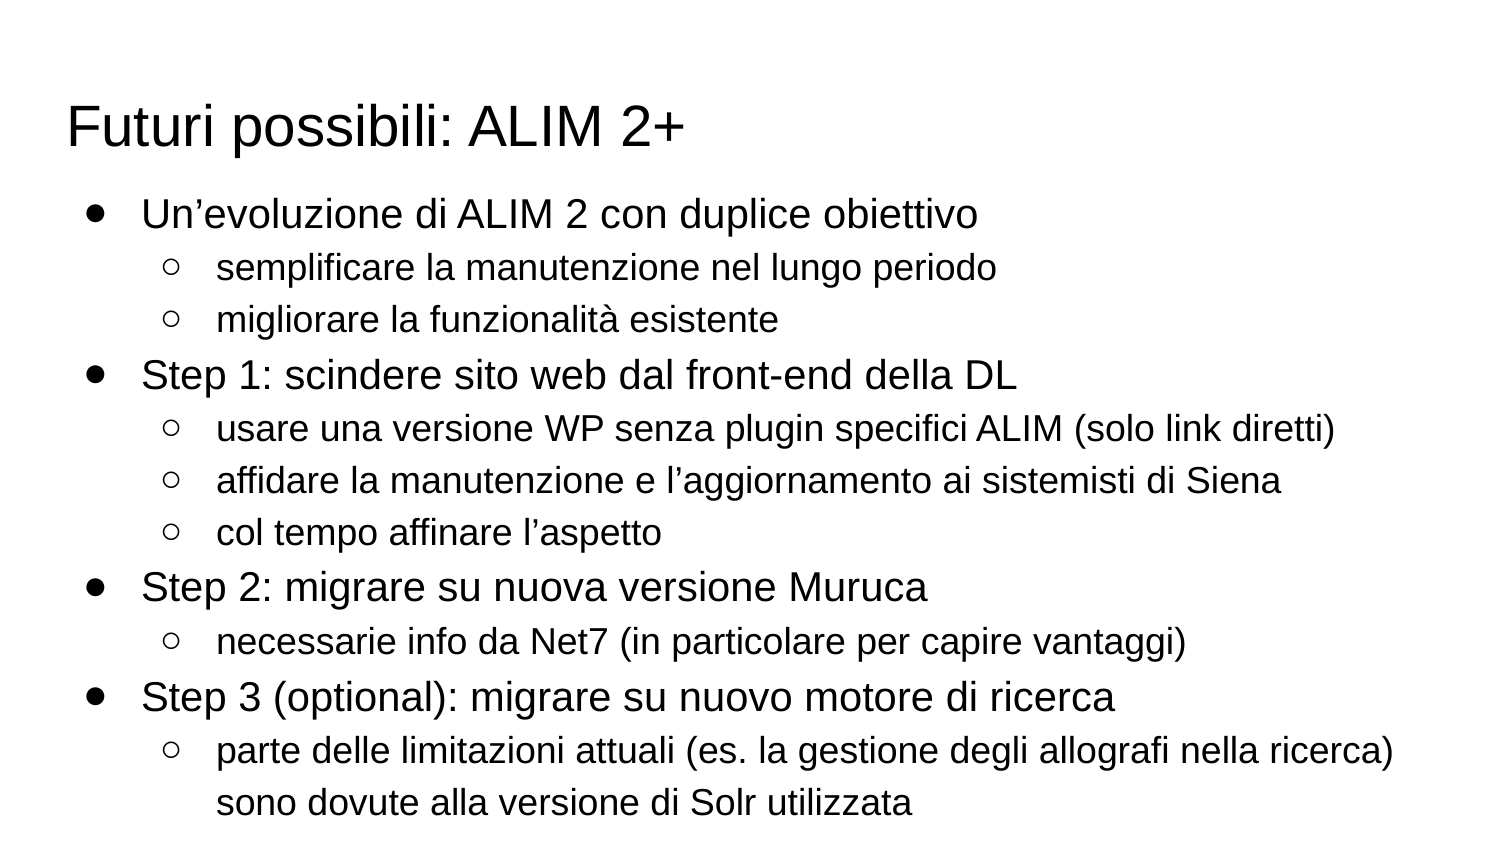

# Futuri possibili: ALIM 2+
Un’evoluzione di ALIM 2 con duplice obiettivo
semplificare la manutenzione nel lungo periodo
migliorare la funzionalità esistente
Step 1: scindere sito web dal front-end della DL
usare una versione WP senza plugin specifici ALIM (solo link diretti)
affidare la manutenzione e l’aggiornamento ai sistemisti di Siena
col tempo affinare l’aspetto
Step 2: migrare su nuova versione Muruca
necessarie info da Net7 (in particolare per capire vantaggi)
Step 3 (optional): migrare su nuovo motore di ricerca
parte delle limitazioni attuali (es. la gestione degli allografi nella ricerca) sono dovute alla versione di Solr utilizzata